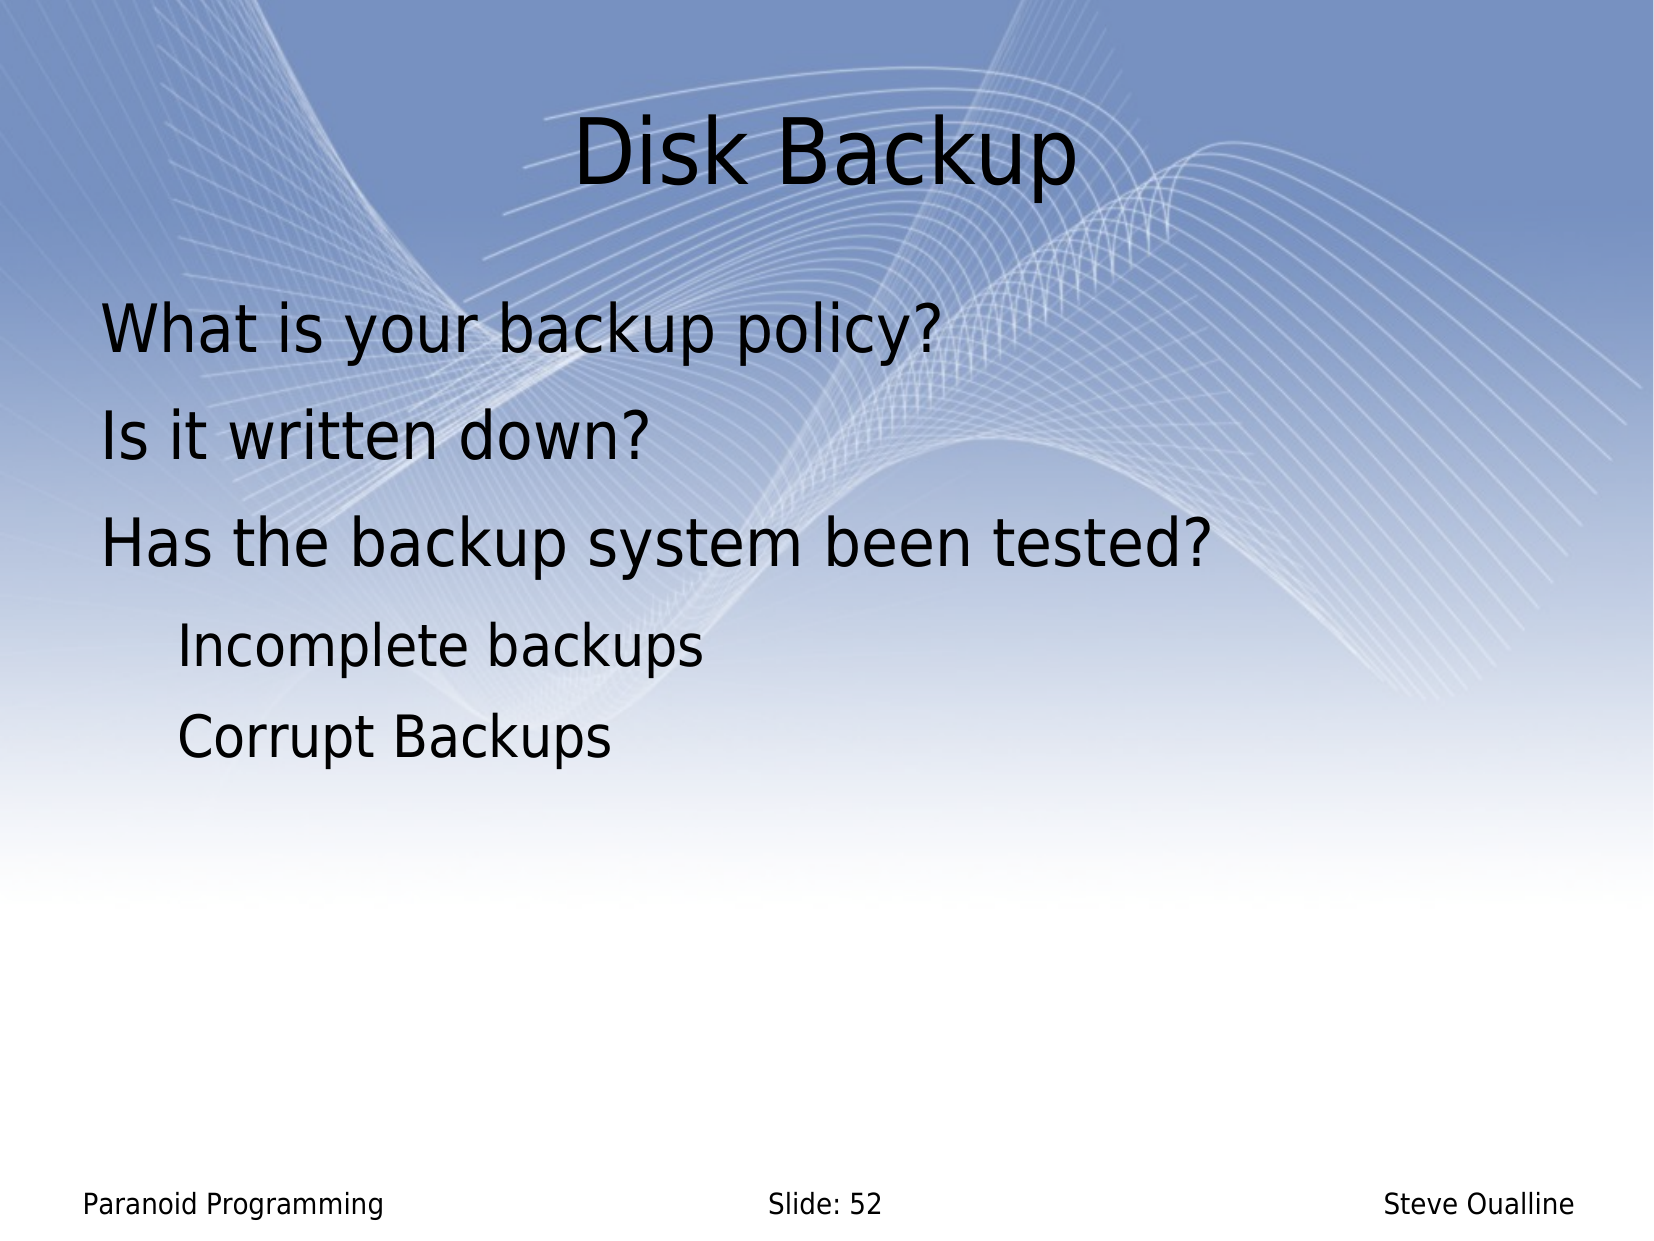

# Disk Backup
What is your backup policy?
Is it written down?
Has the backup system been tested?
Incomplete backups
Corrupt Backups
Paranoid Programming
Steve Oualline
52